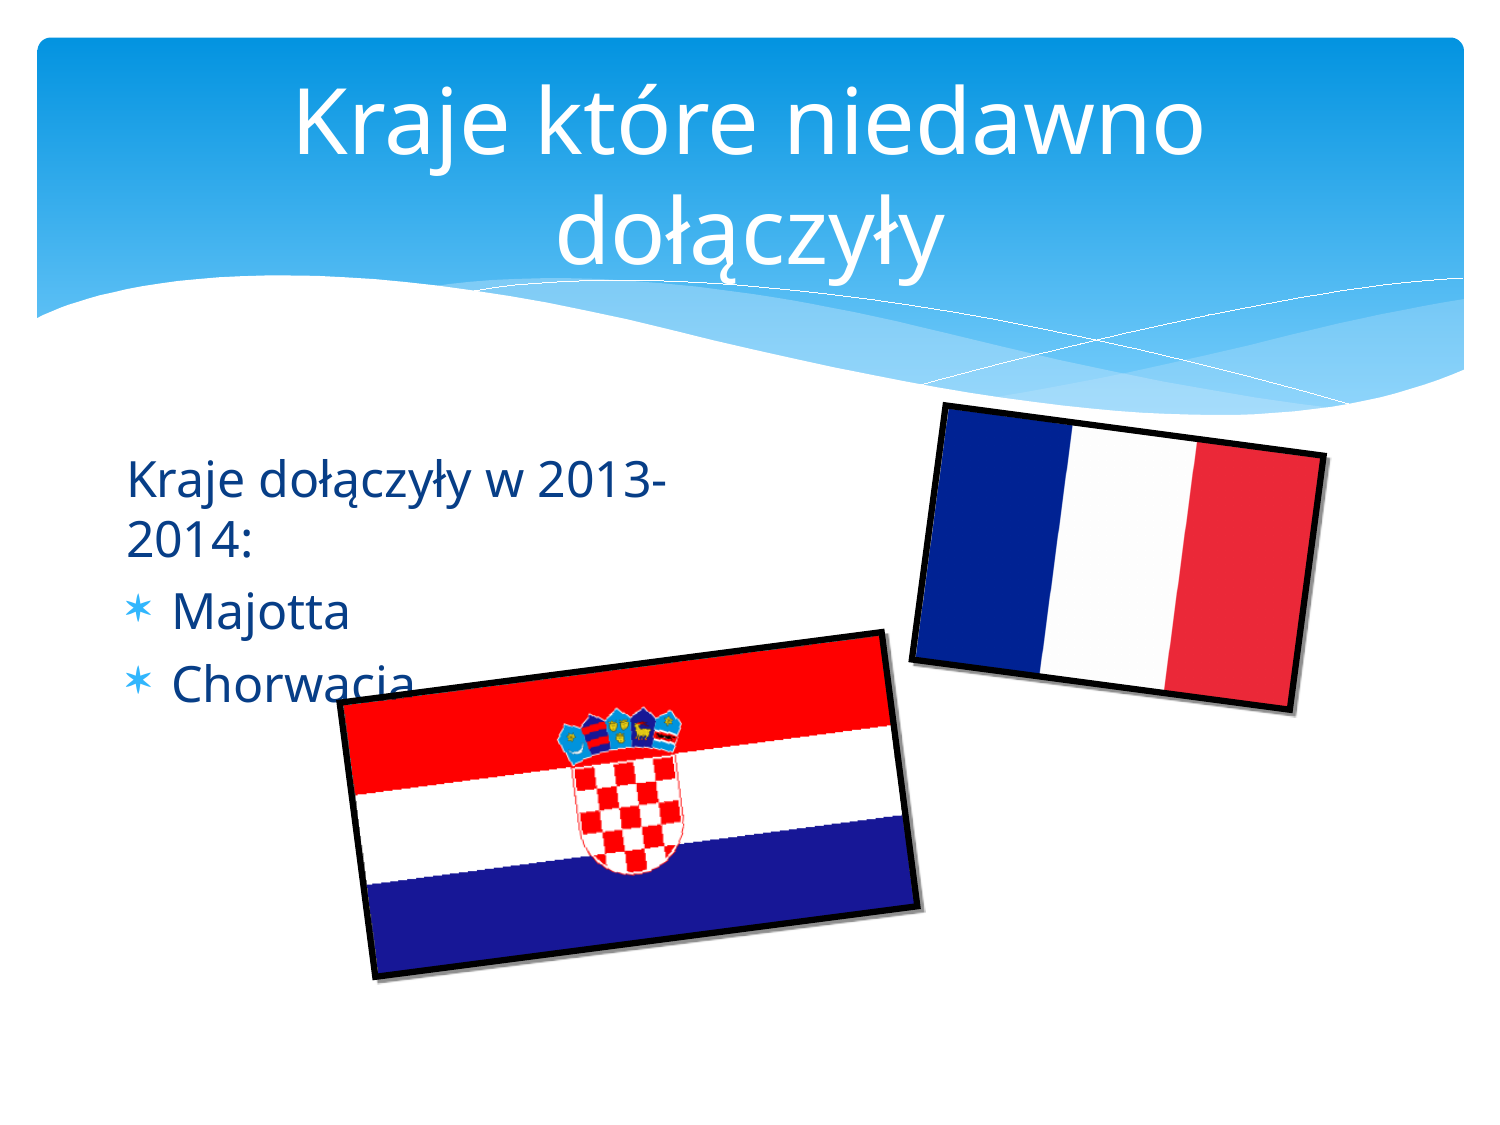

# Kraje które niedawno dołączyły
Kraje dołączyły w 2013-2014:
Majotta
Chorwacja